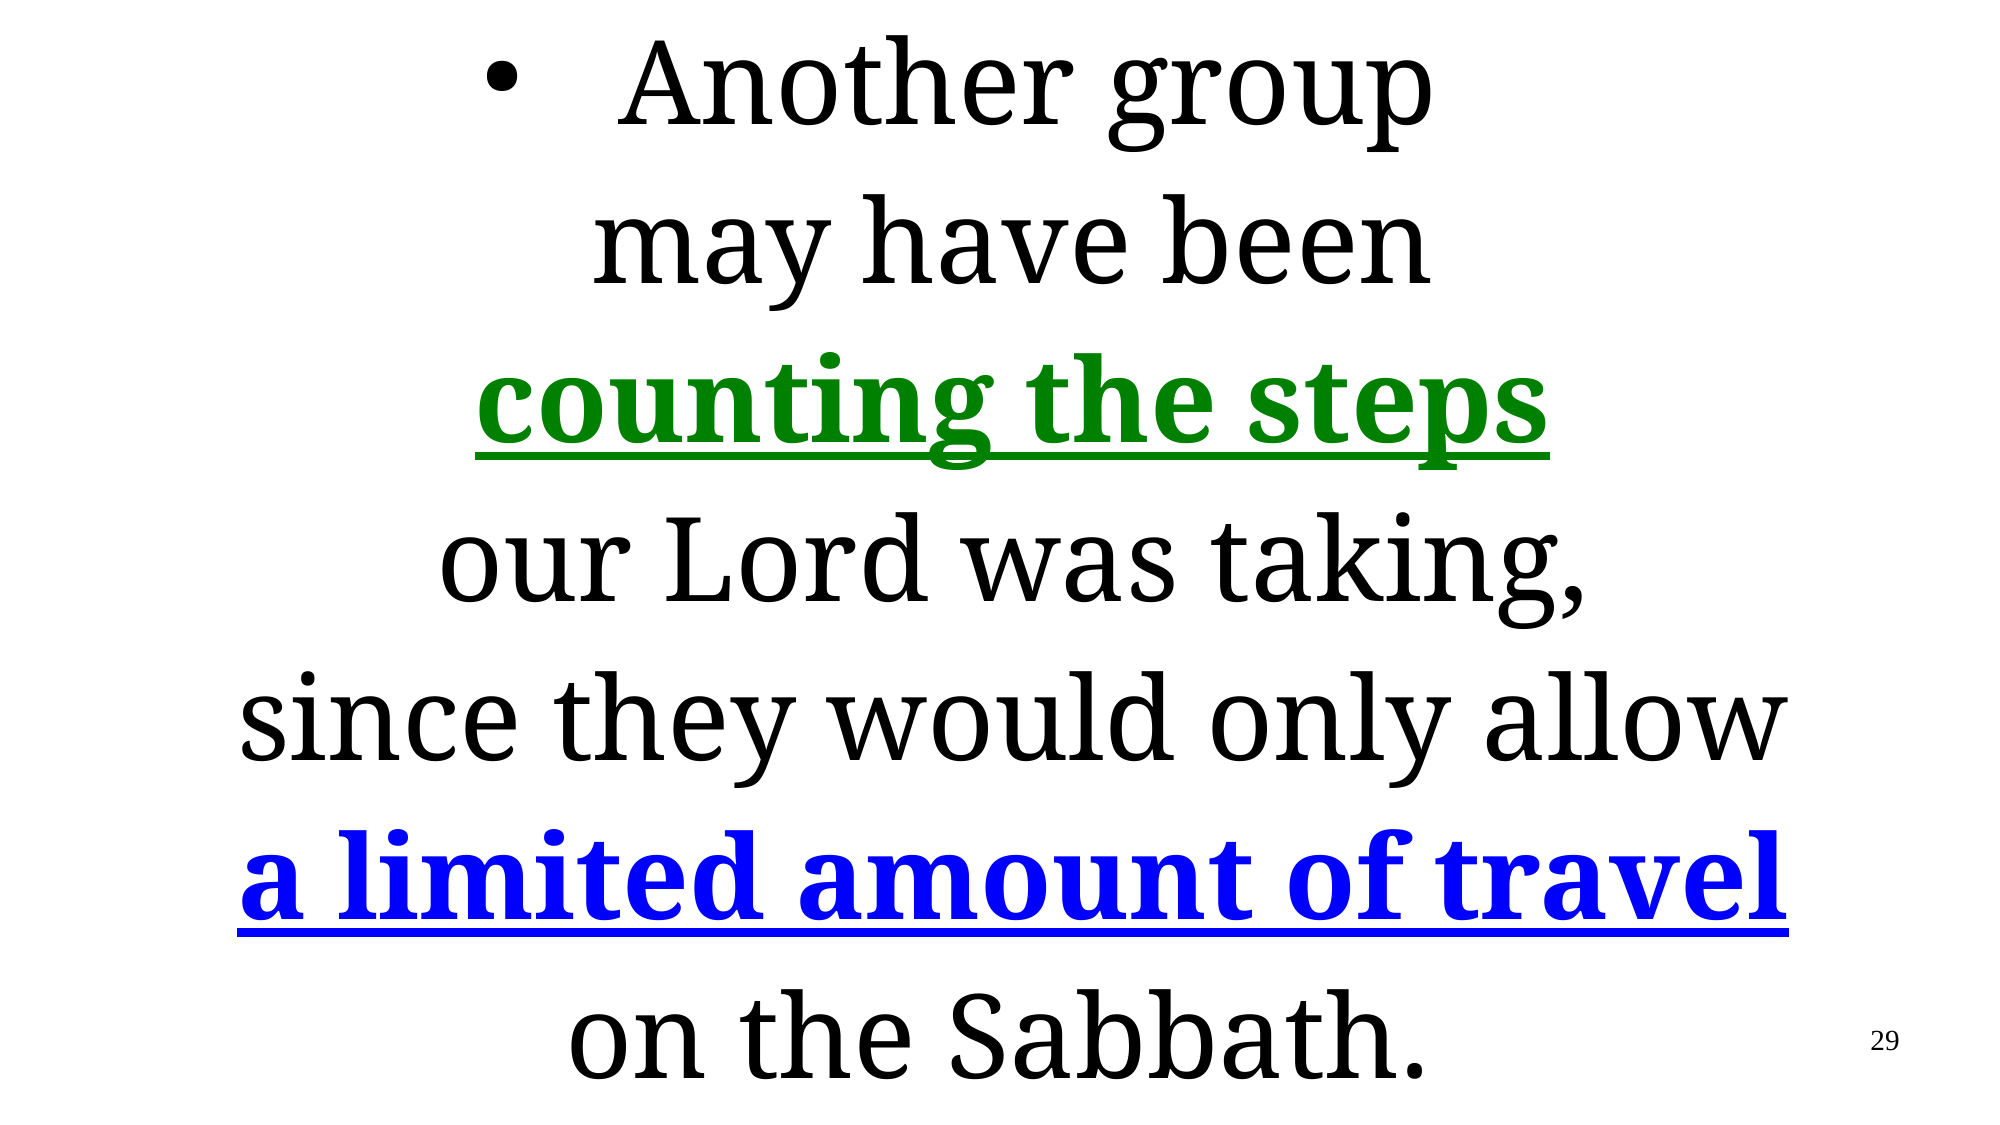

# Another group may have been counting the steps our Lord was taking, since they would only allow a limited amount of travel on the Sabbath.
29